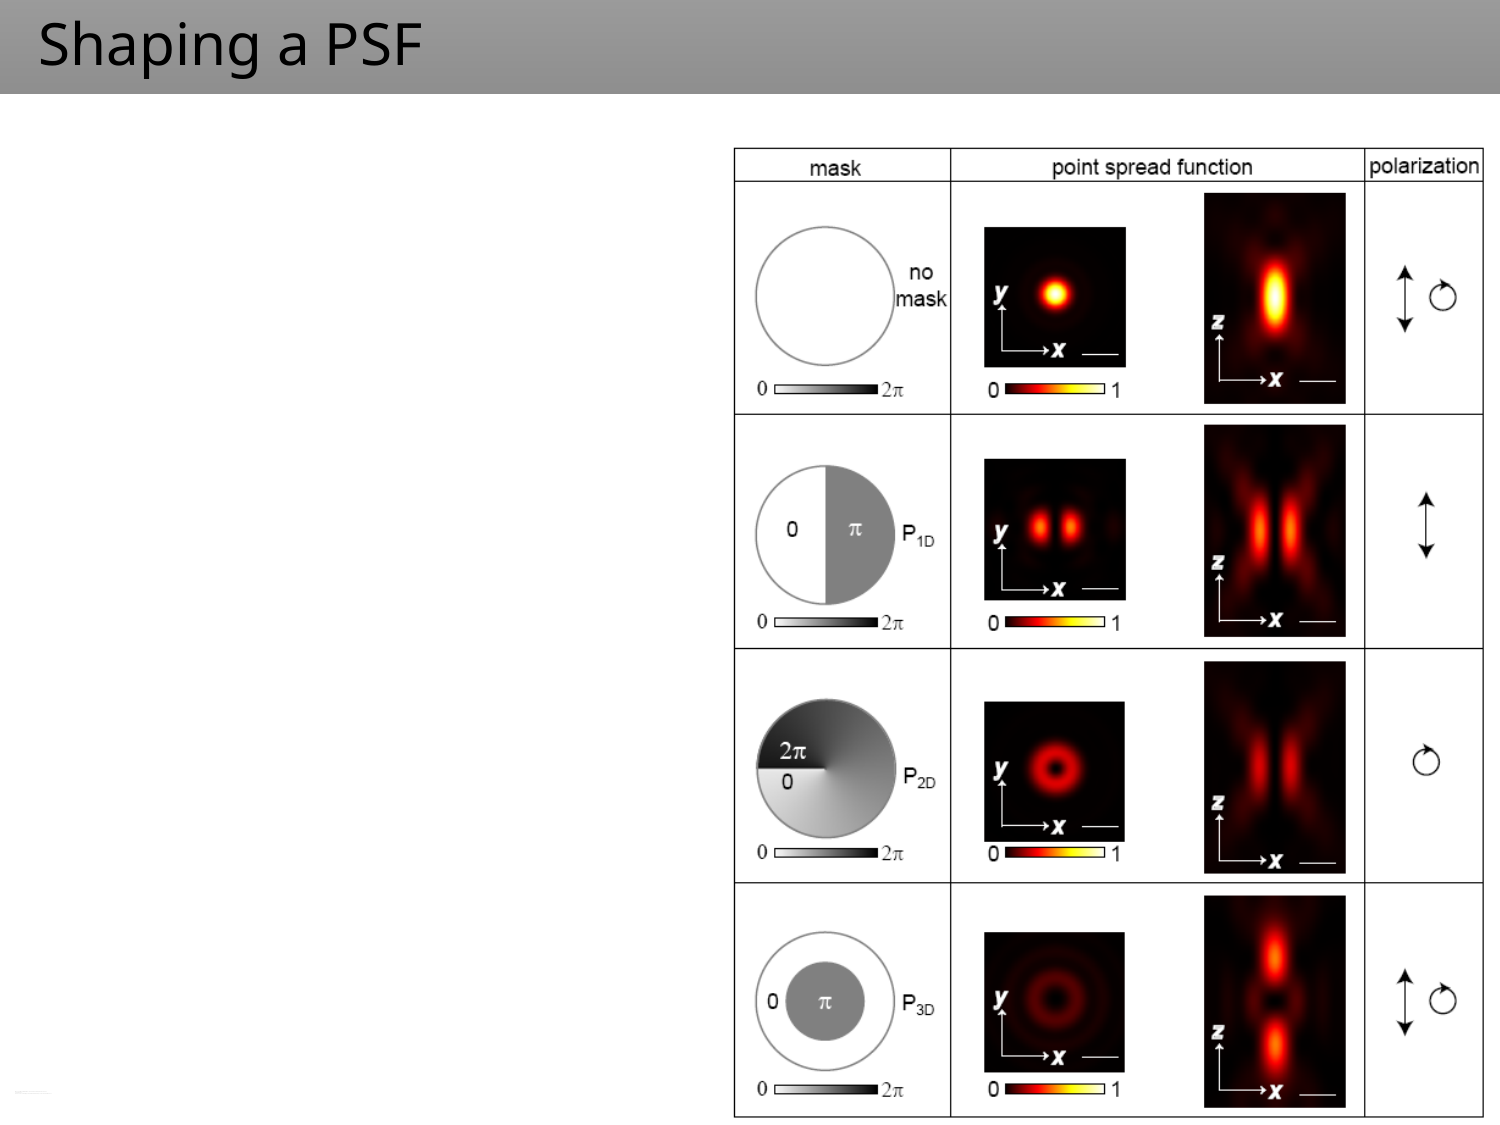

# Shaping a PSF
Different masks for the depletion beam yield different depletion PSFs. Scale bars 500 nm. Calculated PSFs for the wavelength of 760 nm and a numerical aperture of 1:4.
First STED used binary phase masks
Binary phase masks are manufactured by depositing MgF2 or cryolite (sodium hexafluoroaluminate, Na3AlF6) onto a flat glass substrate covered by appropriately shaped aluminum masks